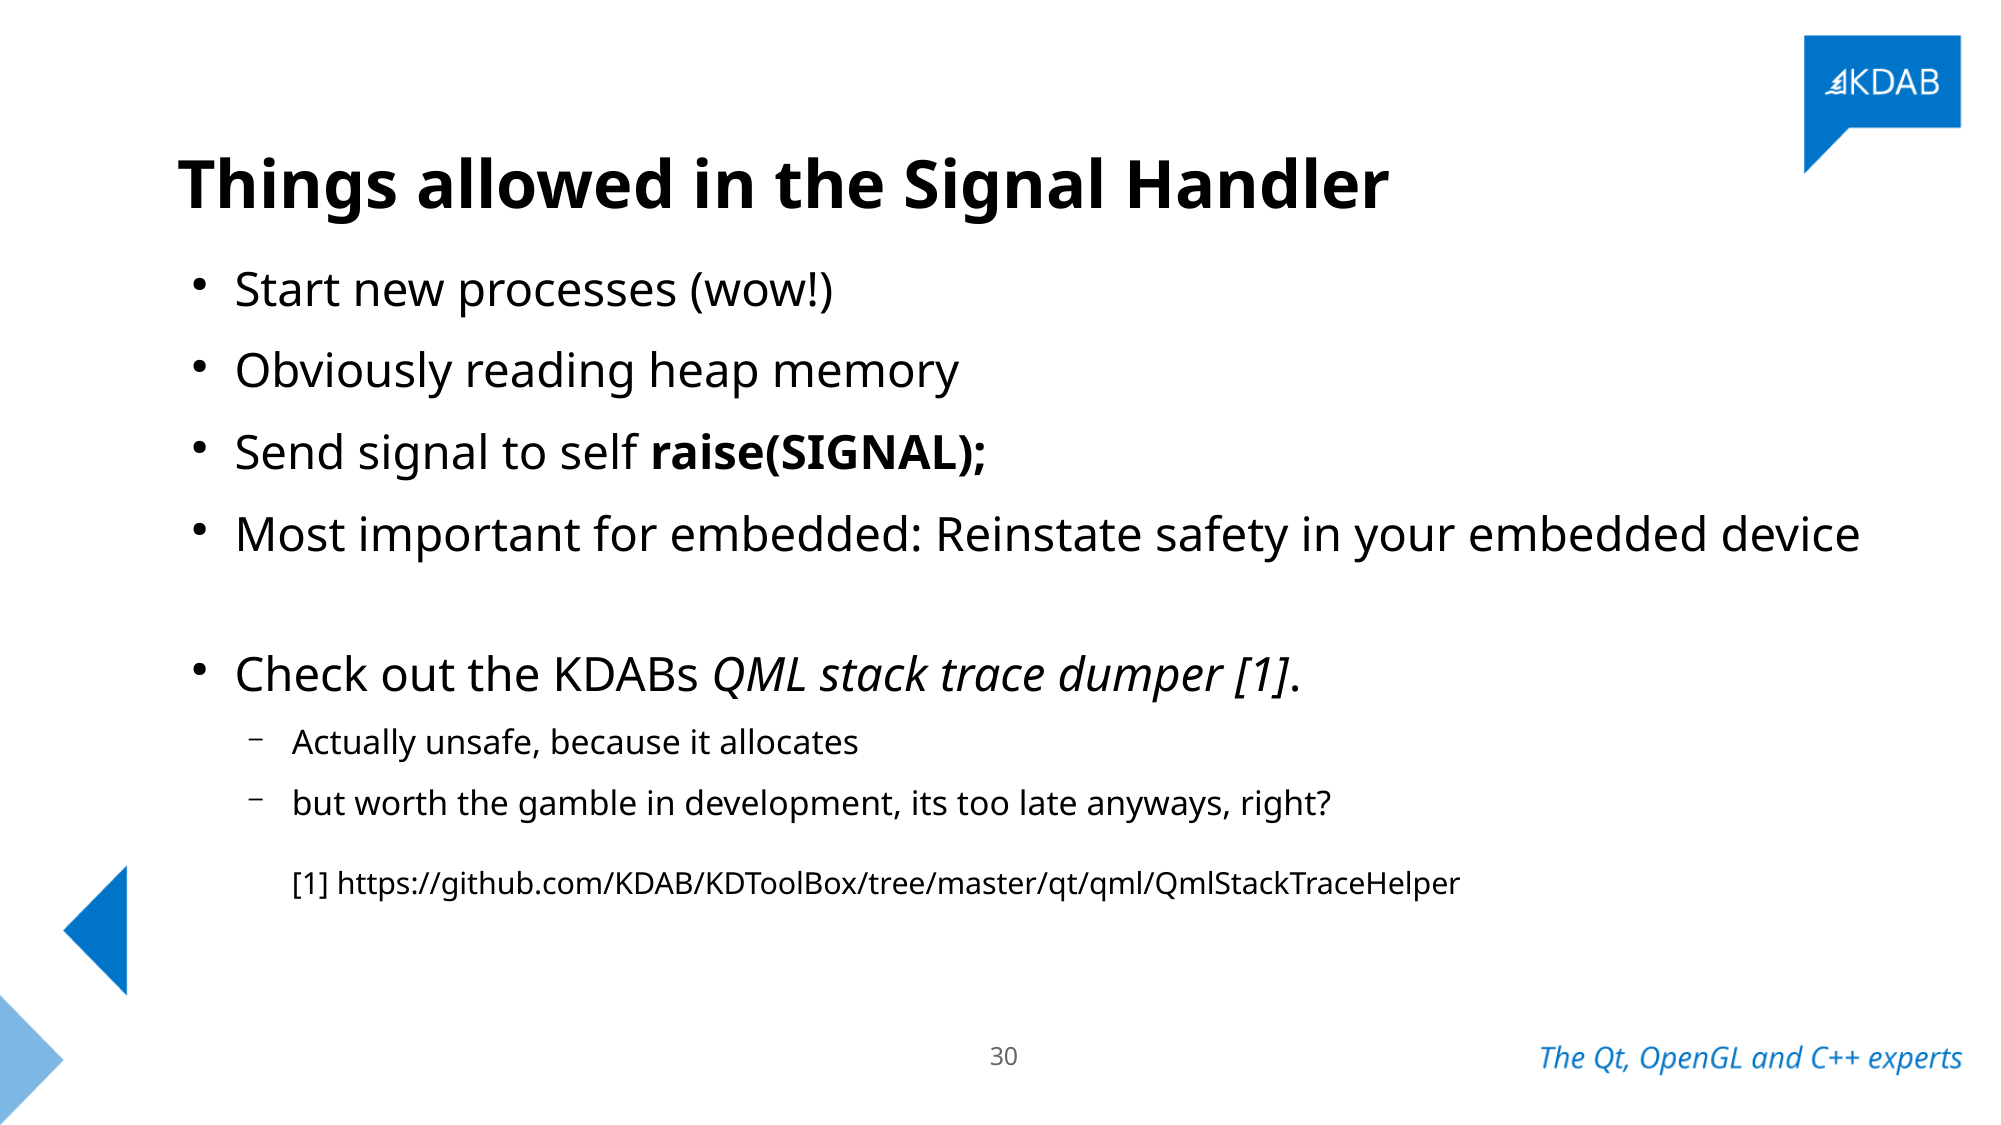

# Things allowed in the Signal Handler
Start new processes (wow!)
Obviously reading heap memory
Send signal to self raise(SIGNAL);
Most important for embedded: Reinstate safety in your embedded device
Check out the KDABs QML stack trace dumper [1].
Actually unsafe, because it allocates
but worth the gamble in development, its too late anyways, right?
[1] https://github.com/KDAB/KDToolBox/tree/master/qt/qml/QmlStackTraceHelper